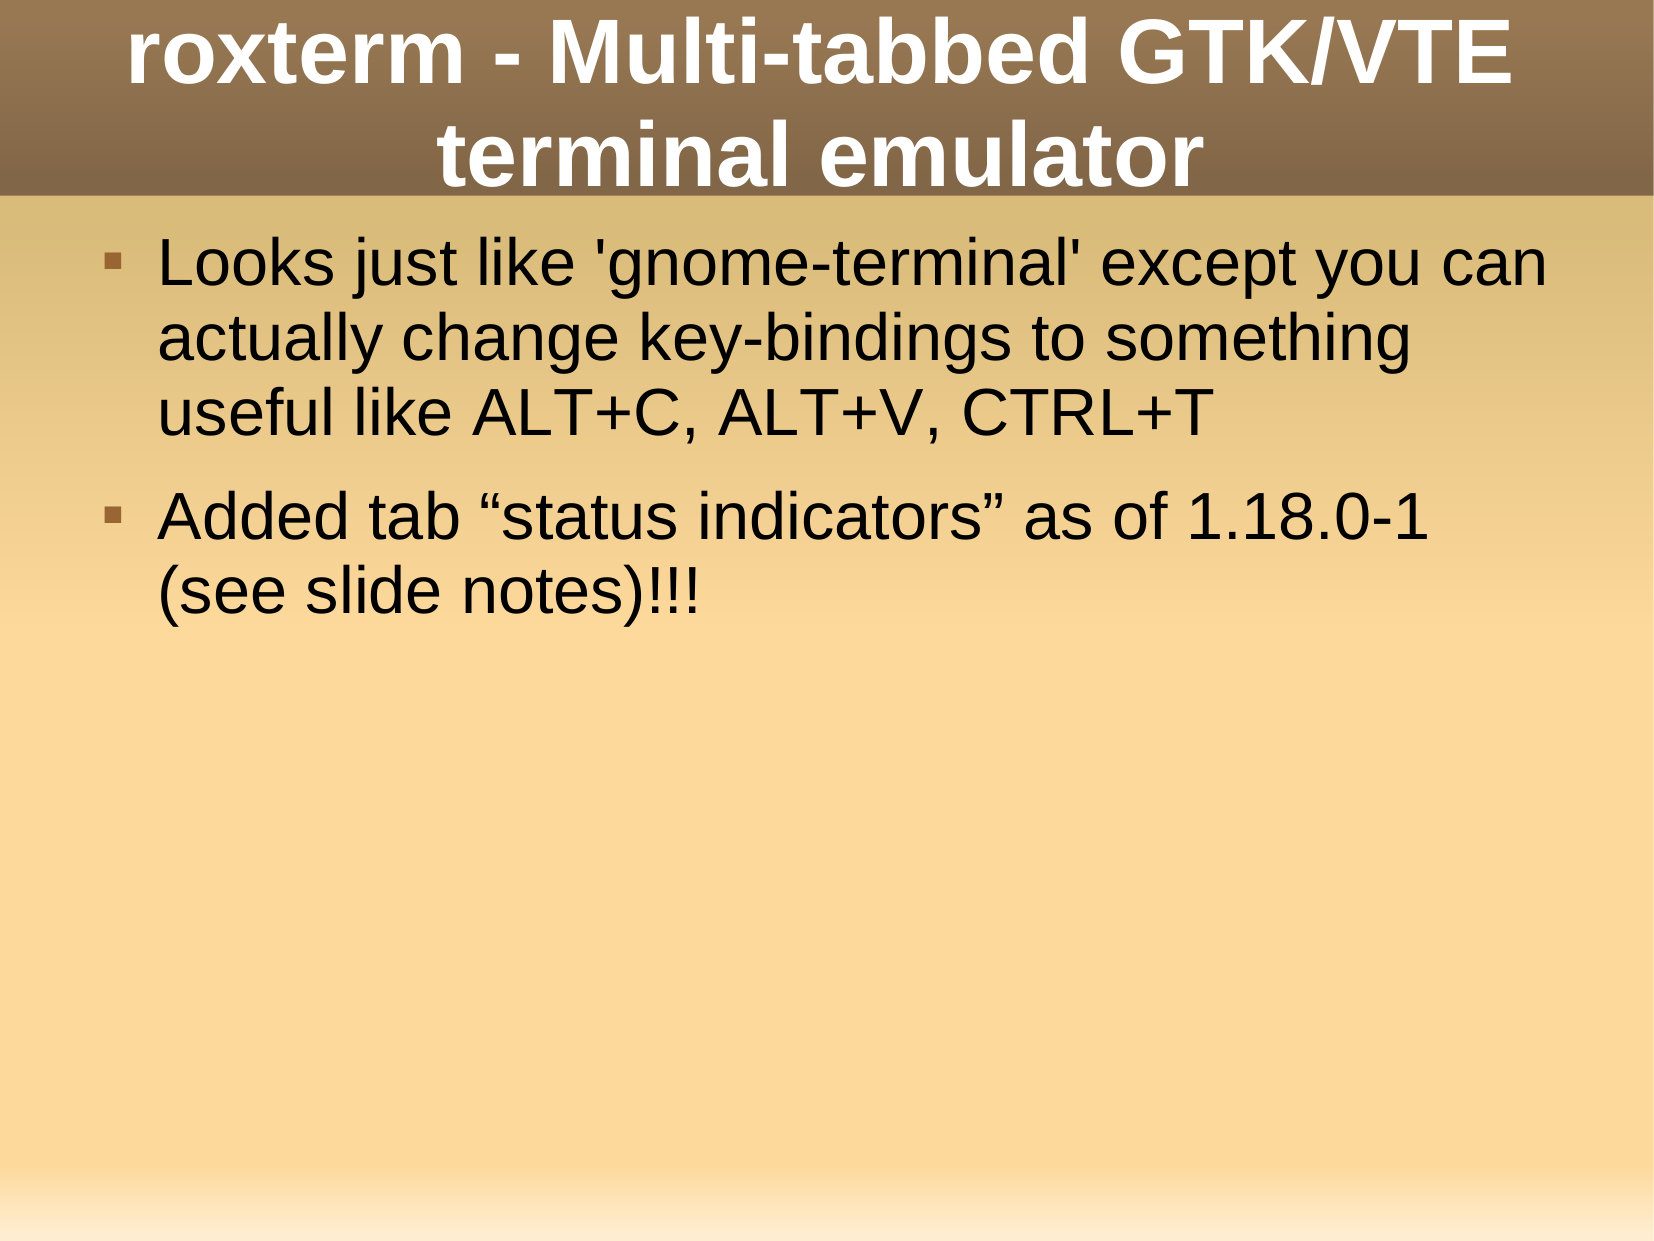

# roxterm - Multi-tabbed GTK/VTE terminal emulator
Looks just like 'gnome-terminal' except you can actually change key-bindings to something useful like ALT+C, ALT+V, CTRL+T
Added tab “status indicators” as of 1.18.0-1 (see slide notes)!!!